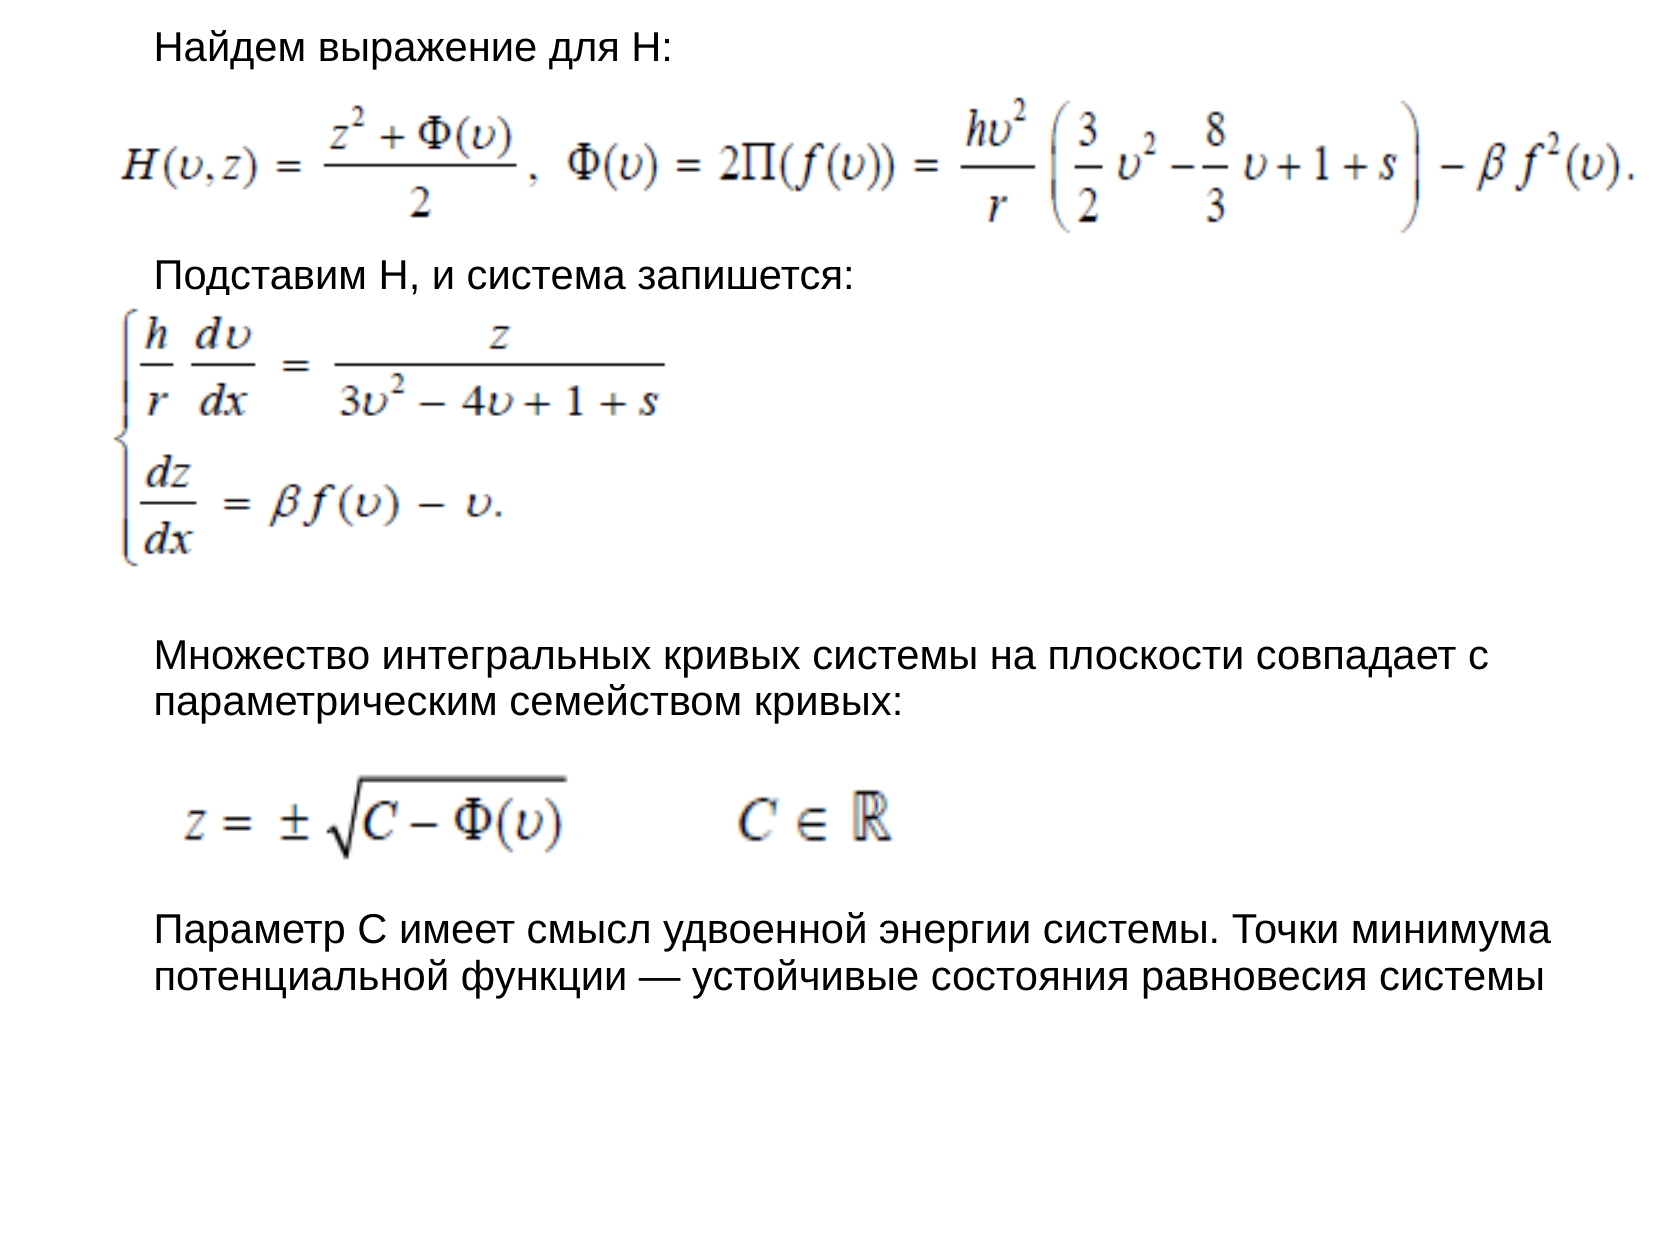

#
Найдем выражение для H:
Подставим Н, и система запишется:
Множество интегральных кривых системы на плоскости совпадает с параметрическим семейством кривых:
Параметр C имеет смысл удвоенной энергии системы. Точки минимума потенциальной функции — устойчивые состояния равновесия системы